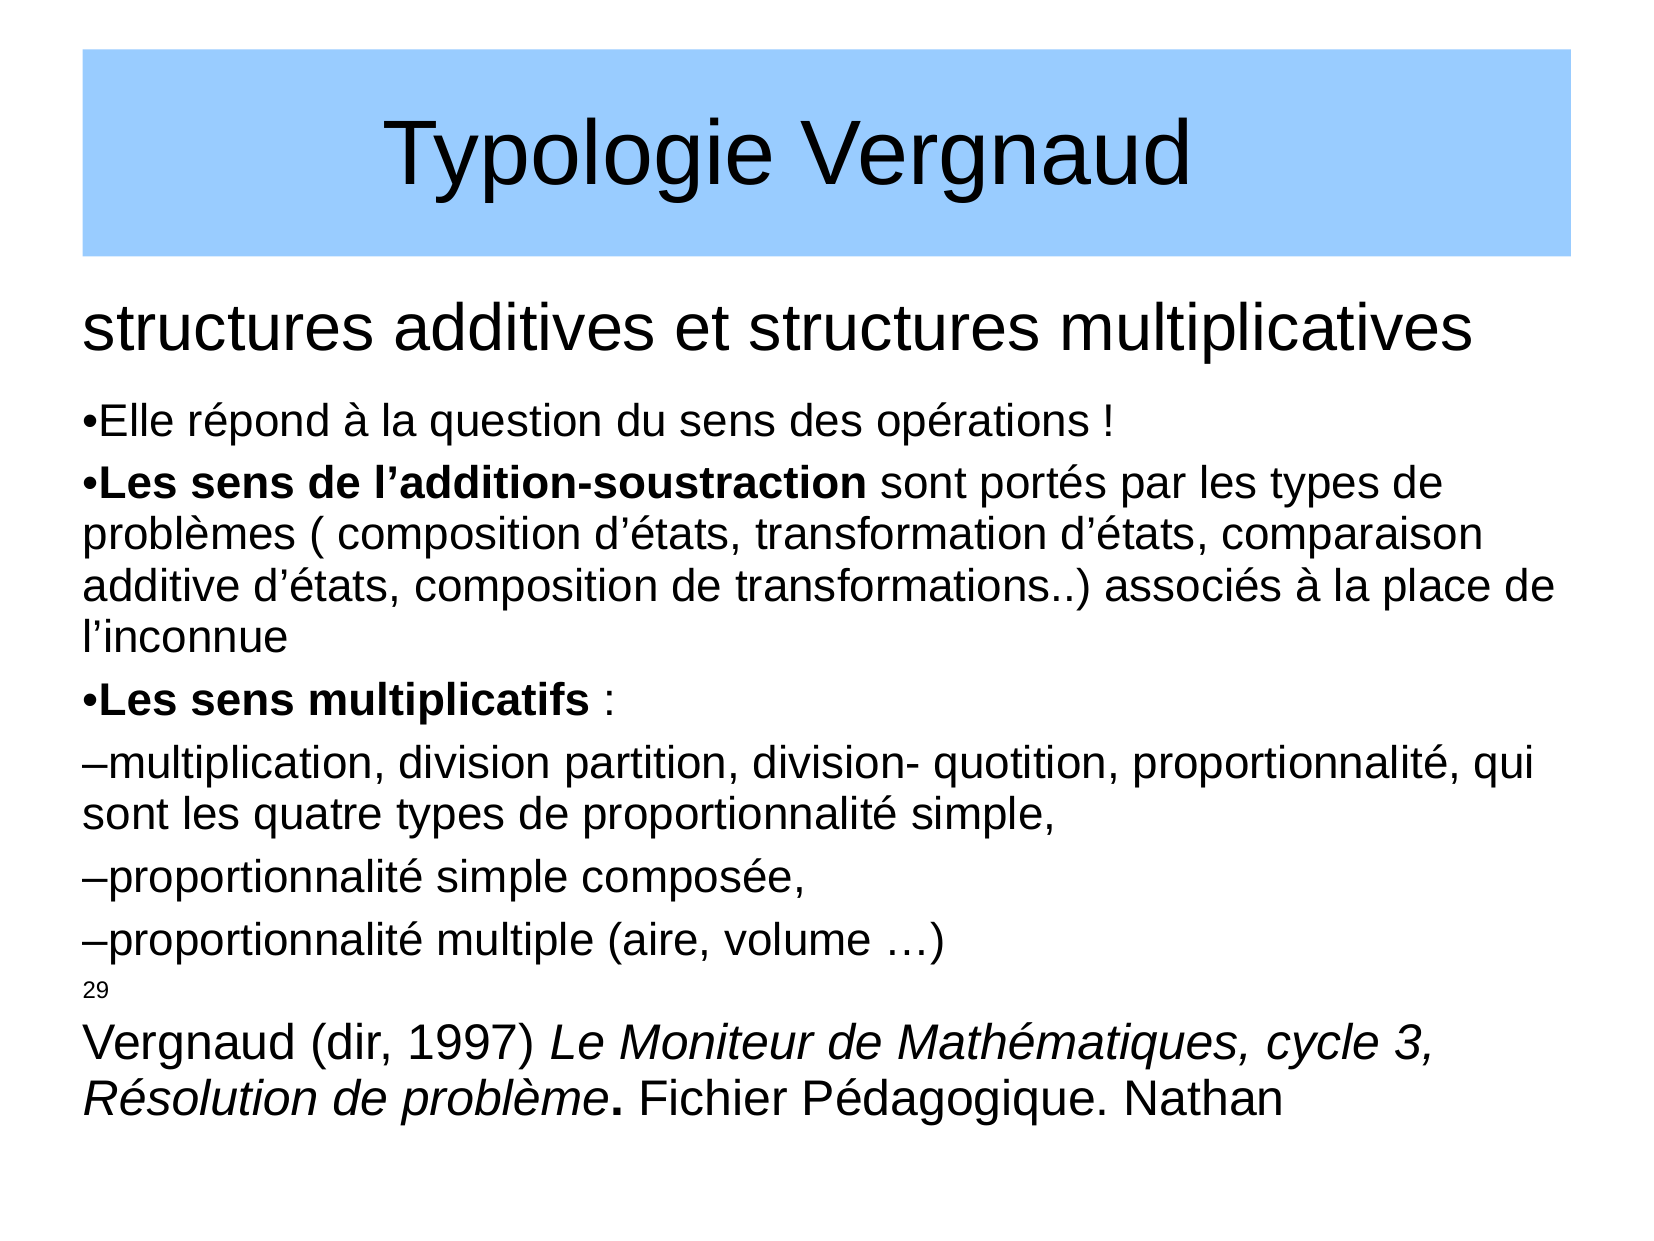

# Typologie Vergnaud
structures additives et structures multiplicatives
•Elle répond à la question du sens des opérations !
•Les sens de l’addition-soustraction sont portés par les types de problèmes ( composition d’états, transformation d’états, comparaison additive d’états, composition de transformations..) associés à la place de l’inconnue
•Les sens multiplicatifs :
–multiplication, division partition, division- quotition, proportionnalité, qui sont les quatre types de proportionnalité simple,
–proportionnalité simple composée,
–proportionnalité multiple (aire, volume …)
29
Vergnaud (dir, 1997) Le Moniteur de Mathématiques, cycle 3, Résolution de problème. Fichier Pédagogique. Nathan